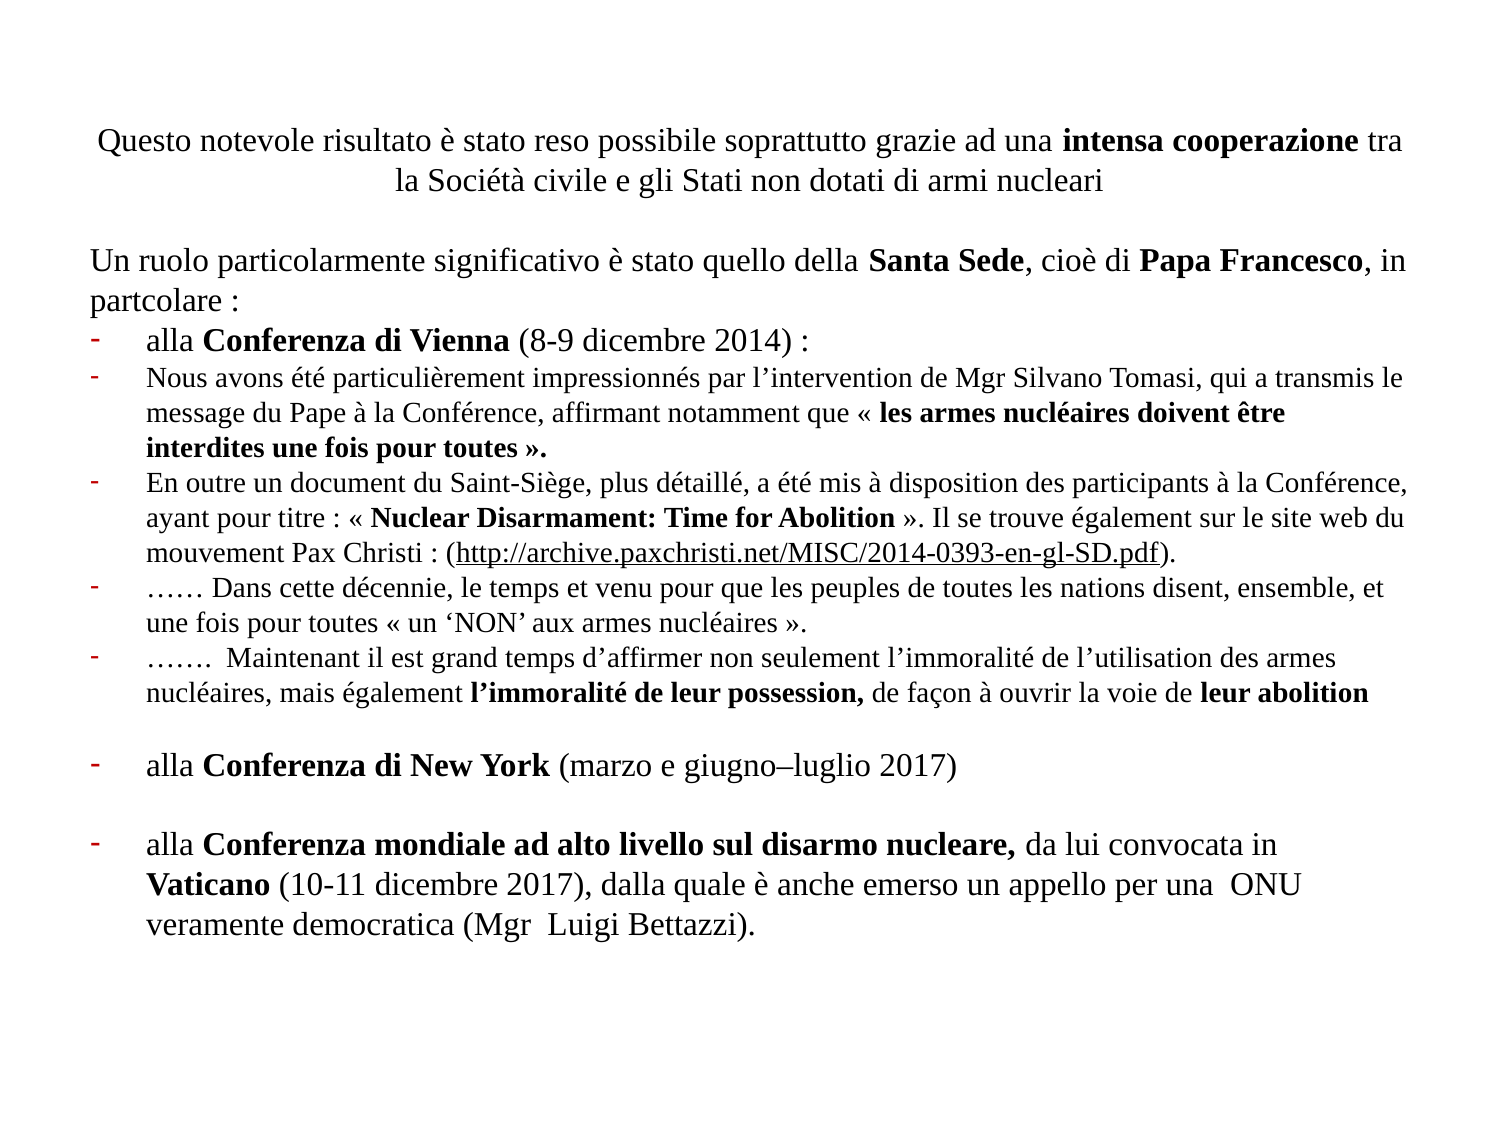

# Questo notevole risultato è stato reso possibile soprattutto grazie ad una intensa cooperazione tra la Sociétà civile e gli Stati non dotati di armi nucleari
Un ruolo particolarmente significativo è stato quello della Santa Sede, cioè di Papa Francesco, in partcolare :
alla Conferenza di Vienna (8-9 dicembre 2014) :
Nous avons été particulièrement impressionnés par l’intervention de Mgr Silvano Tomasi, qui a transmis le message du Pape à la Conférence, affirmant notamment que « les armes nucléaires doivent être interdites une fois pour toutes ».
En outre un document du Saint-Siège, plus détaillé, a été mis à disposition des participants à la Conférence, ayant pour titre : « Nuclear Disarmament: Time for Abolition ». Il se trouve également sur le site web du mouvement Pax Christi : (http://archive.paxchristi.net/MISC/2014-0393-en-gl-SD.pdf).
…… Dans cette décennie, le temps et venu pour que les peuples de toutes les nations disent, ensemble, et une fois pour toutes « un ‘NON’ aux armes nucléaires ».
……. Maintenant il est grand temps d’affirmer non seulement l’immoralité de l’utilisation des armes nucléaires, mais également l’immoralité de leur possession, de façon à ouvrir la voie de leur abolition
alla Conferenza di New York (marzo e giugno–luglio 2017)
alla Conferenza mondiale ad alto livello sul disarmo nucleare, da lui convocata in Vaticano (10-11 dicembre 2017), dalla quale è anche emerso un appello per una ONU veramente democratica (Mgr Luigi Bettazzi).